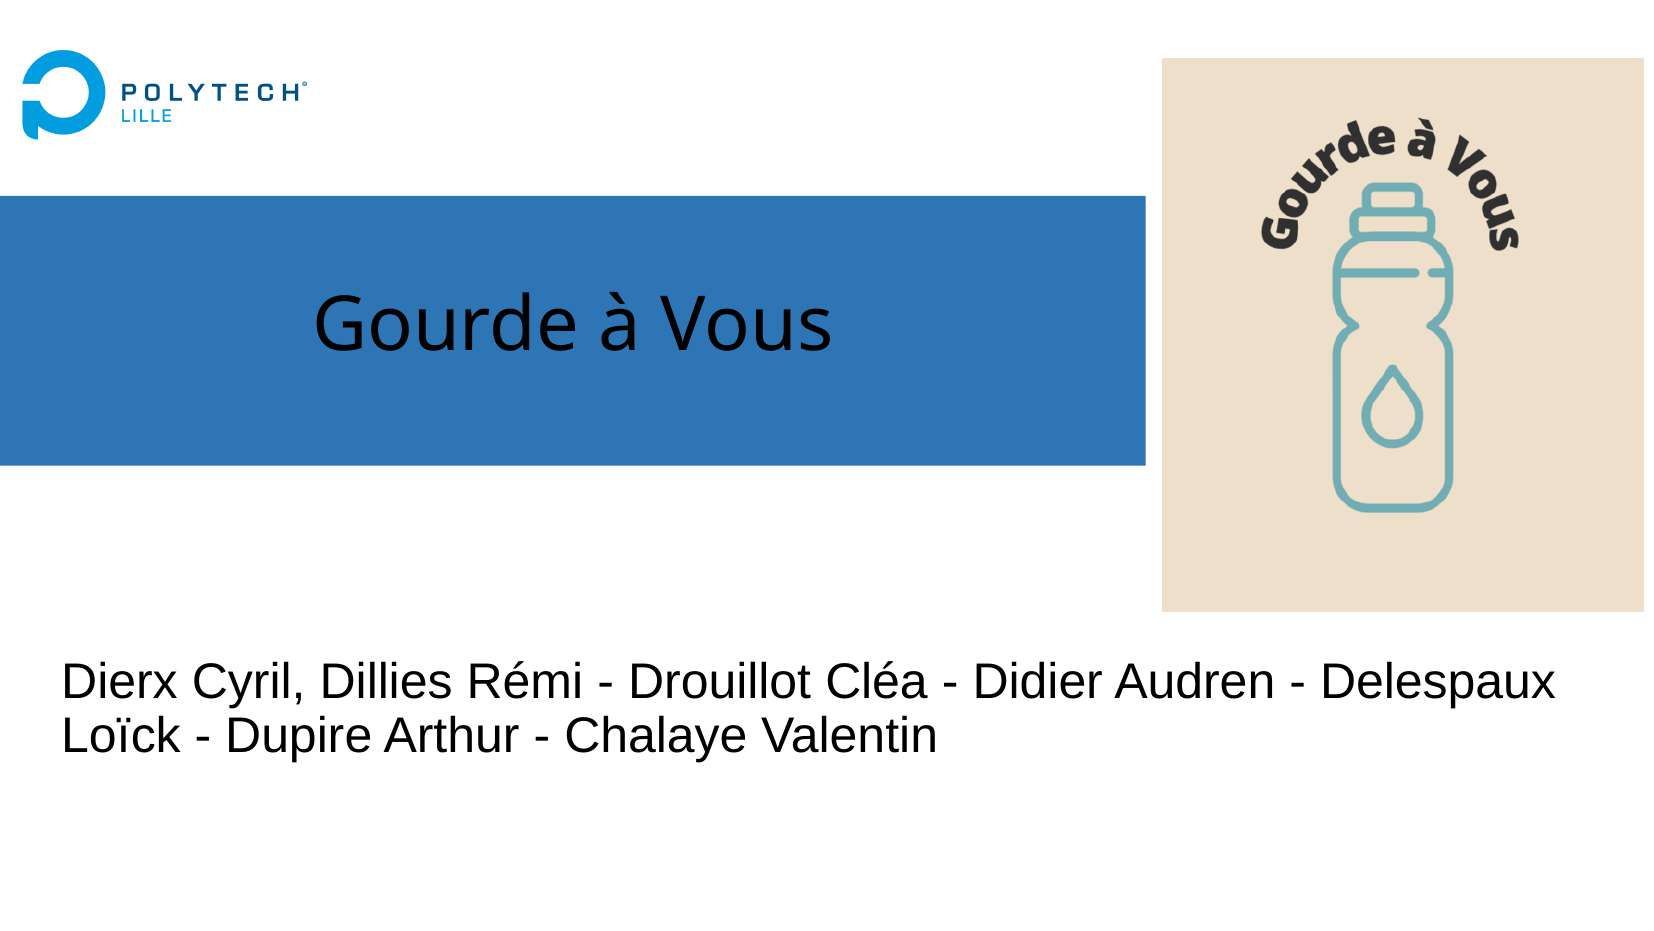

# Gourde à Vous
Dierx Cyril, Dillies Rémi - Drouillot Cléa - Didier Audren - Delespaux Loïck - Dupire Arthur - Chalaye Valentin